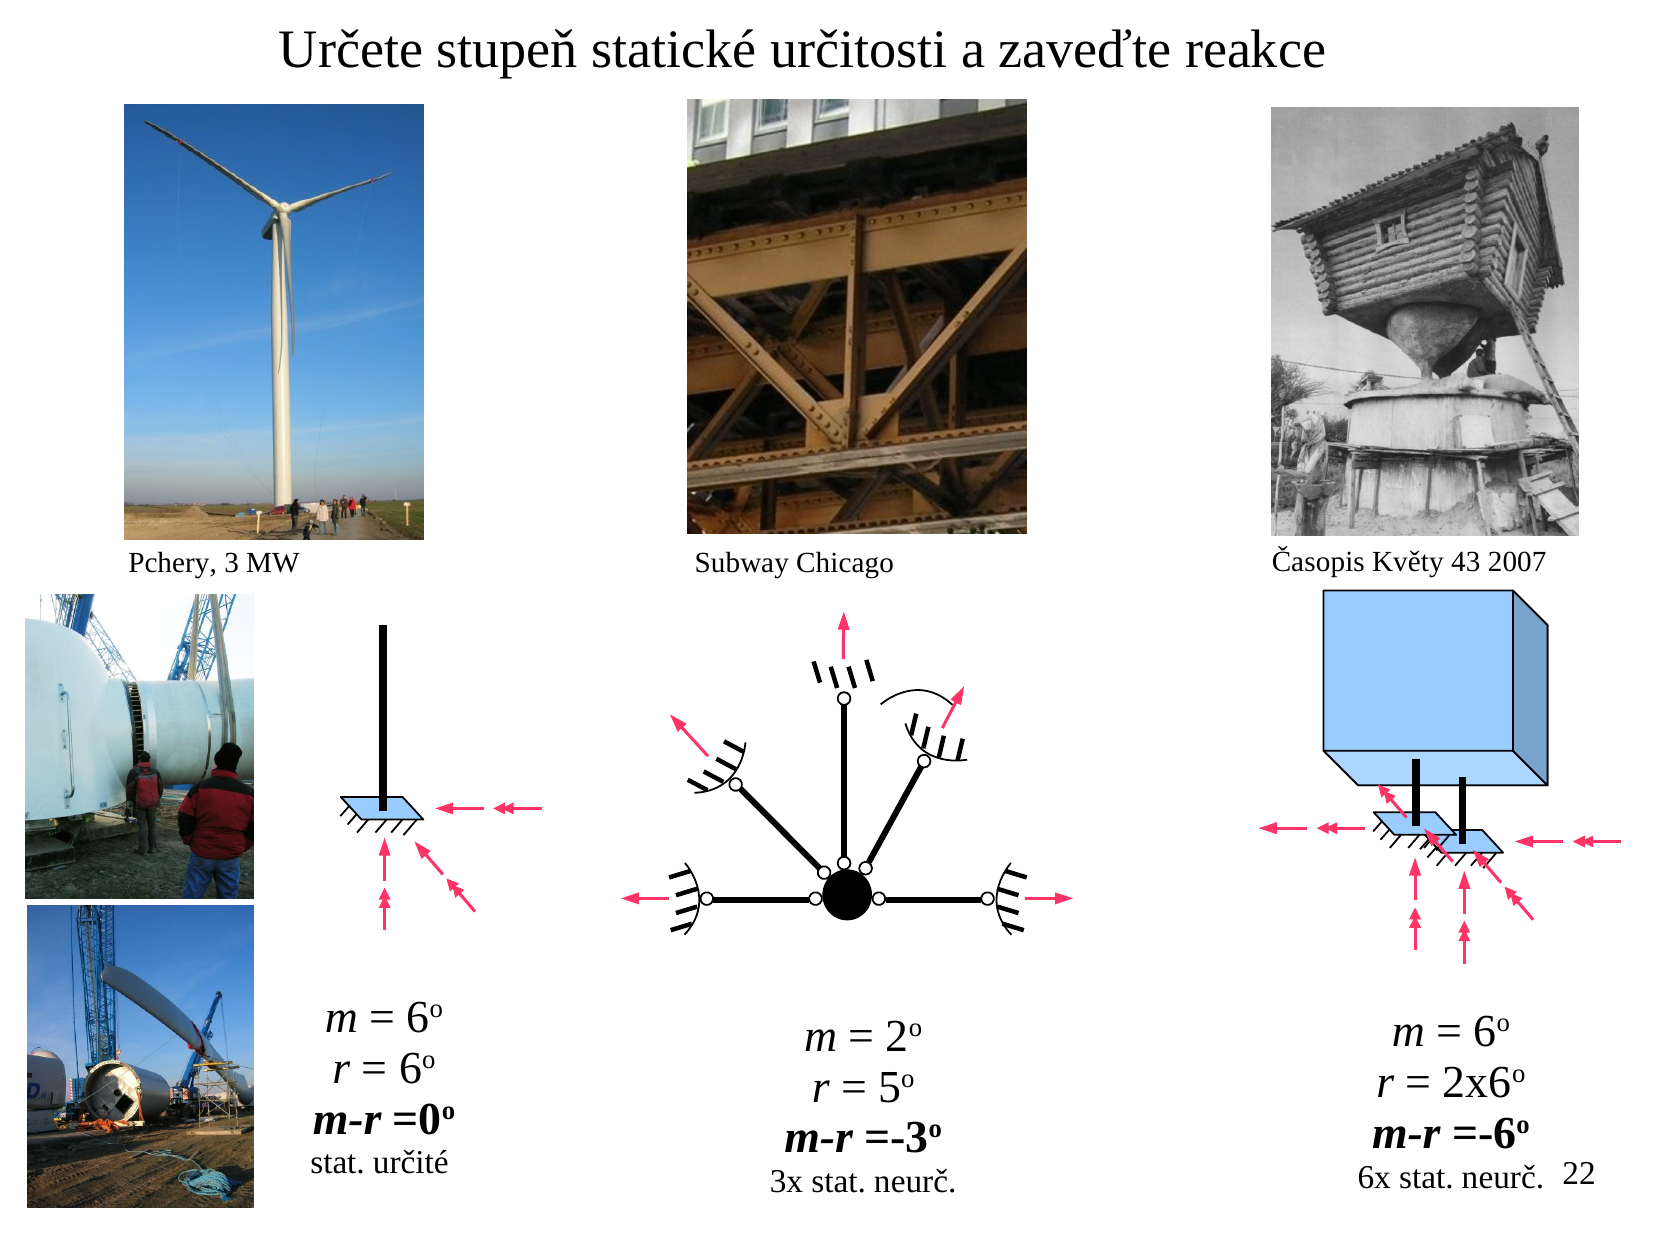

# Určete stupeň statické určitosti a zaveďte reakce
Časopis Květy 43 2007
Pchery, 3 MW
Subway Chicago
m = 6o
r = 6o
m-r =0o
stat. určité
m = 6o
r = 2x6o
m-r =-6o
6x stat. neurč.
m = 2o
r = 5o
m-r =-3o
3x stat. neurč.
22